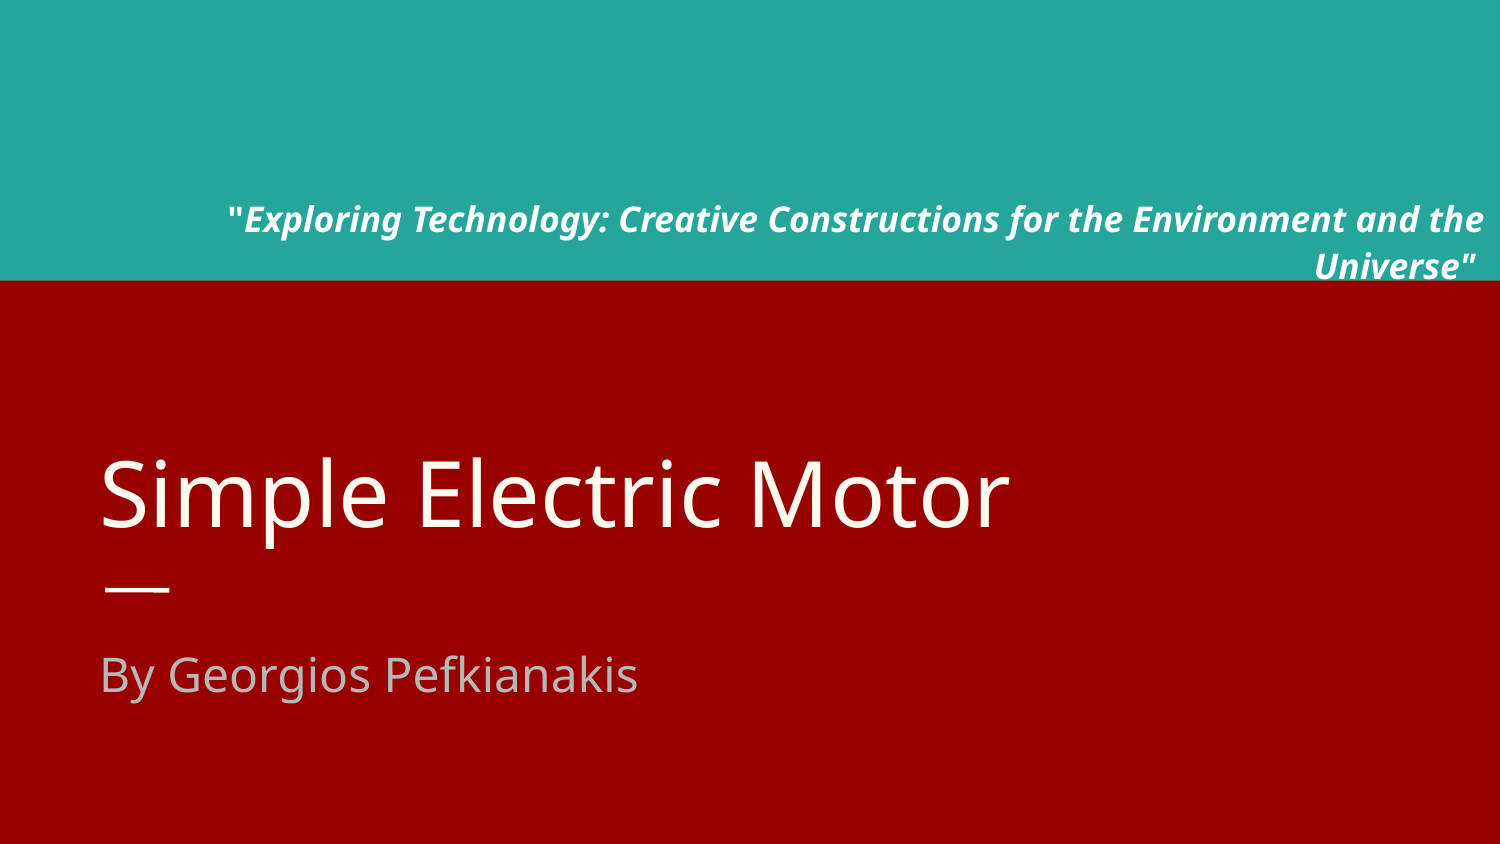

"Exploring Technology: Creative Constructions for the Environment and the Universe"
# Simple Electric Motor
By Georgios Pefkianakis